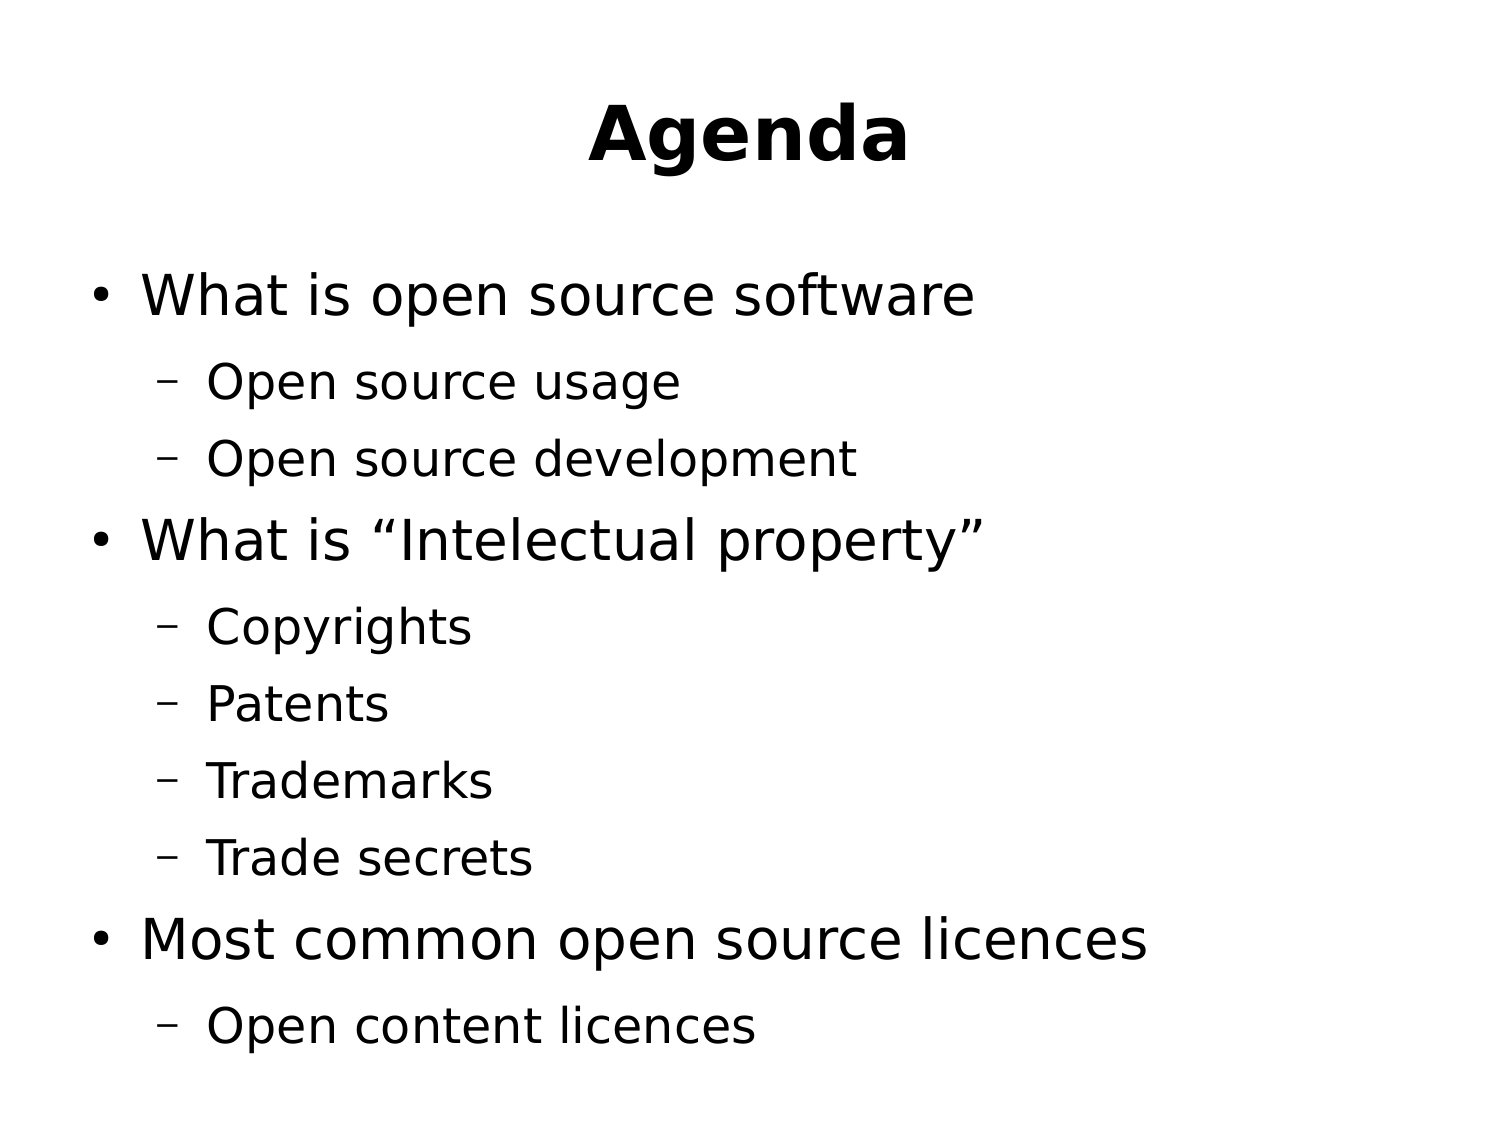

# Agenda
What is open source software
Open source usage
Open source development
What is “Intelectual property”
Copyrights
Patents
Trademarks
Trade secrets
Most common open source licences
Open content licences